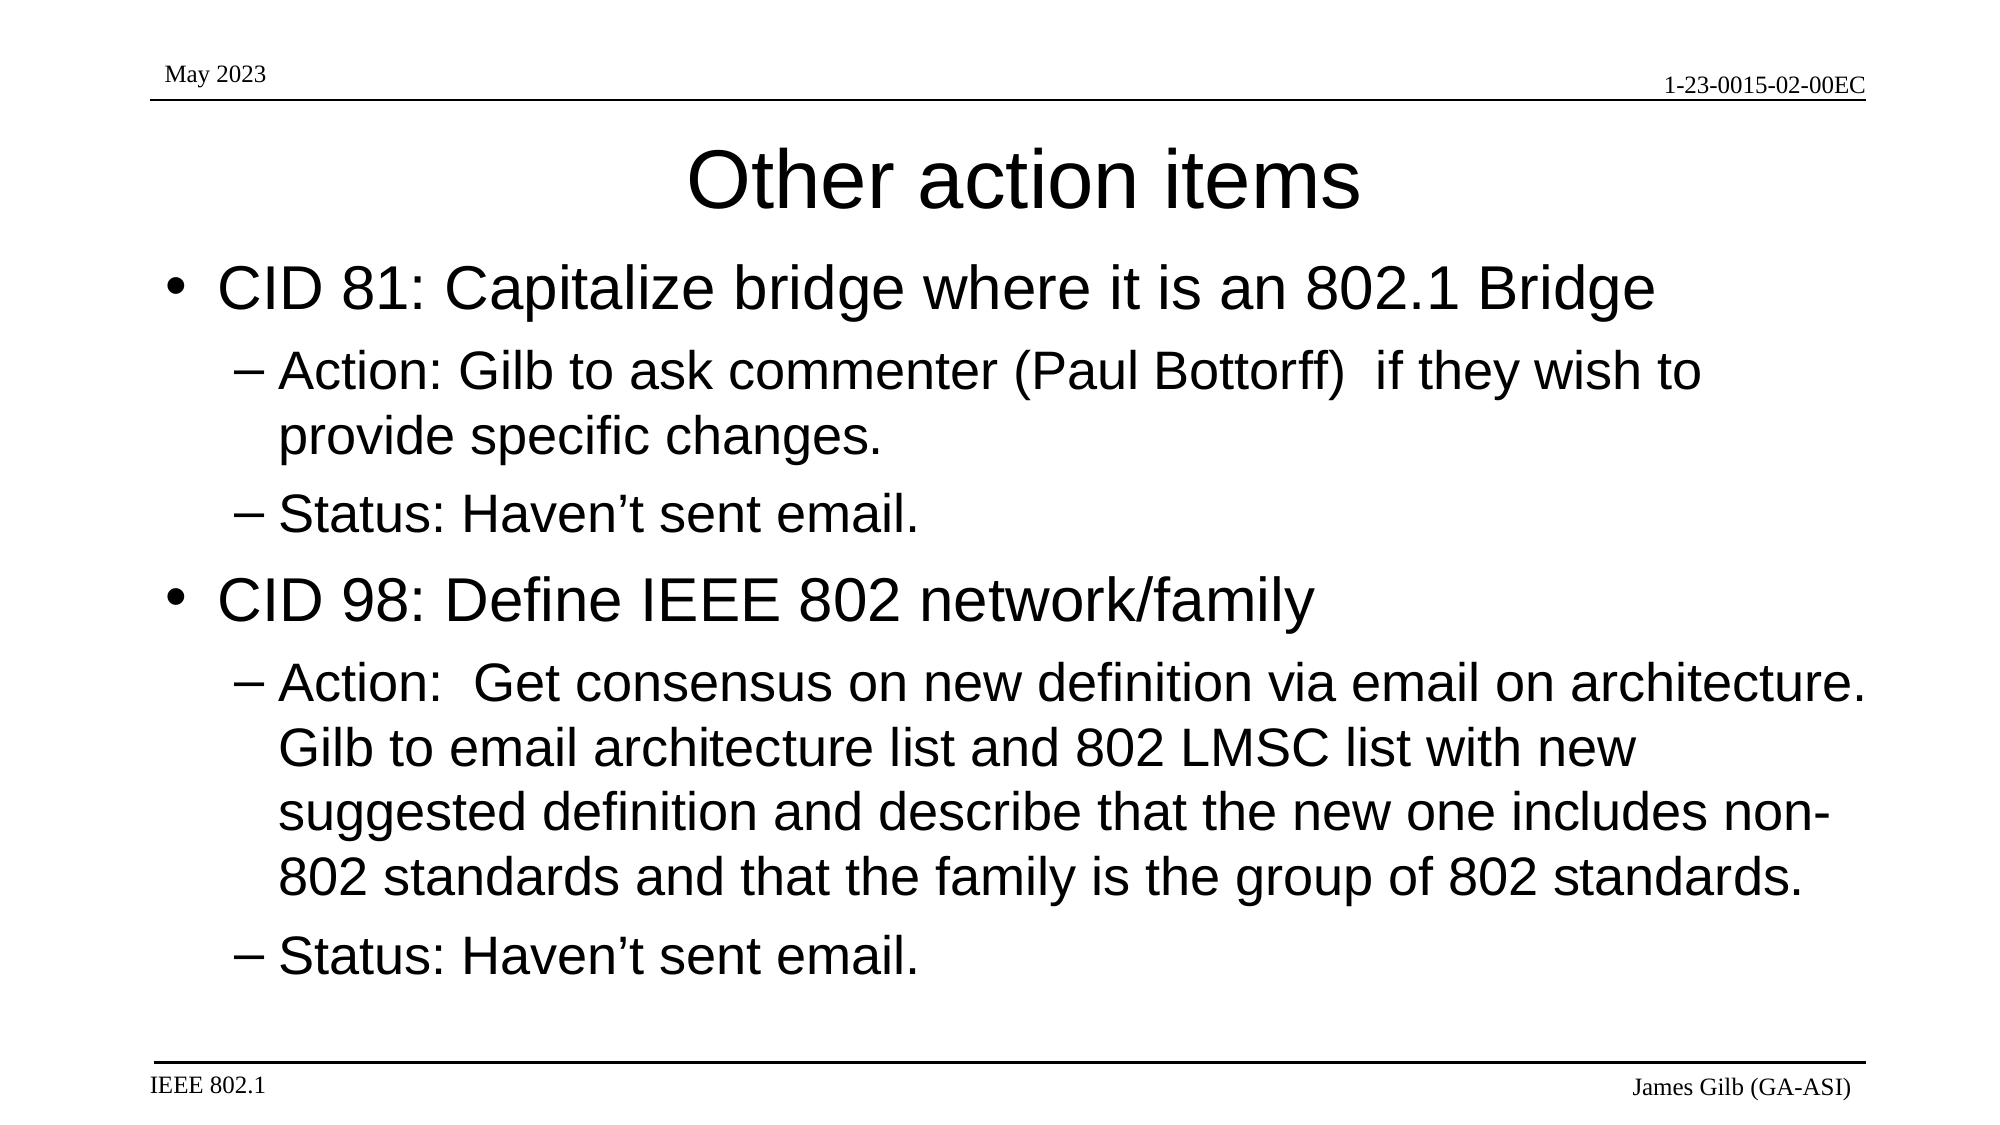

# Other action items
CID 81: Capitalize bridge where it is an 802.1 Bridge
Action: Gilb to ask commenter (Paul Bottorff) if they wish to provide specific changes.
Status: Haven’t sent email.
CID 98: Define IEEE 802 network/family
Action: Get consensus on new definition via email on architecture. Gilb to email architecture list and 802 LMSC list with new suggested definition and describe that the new one includes non-802 standards and that the family is the group of 802 standards.
Status: Haven’t sent email.